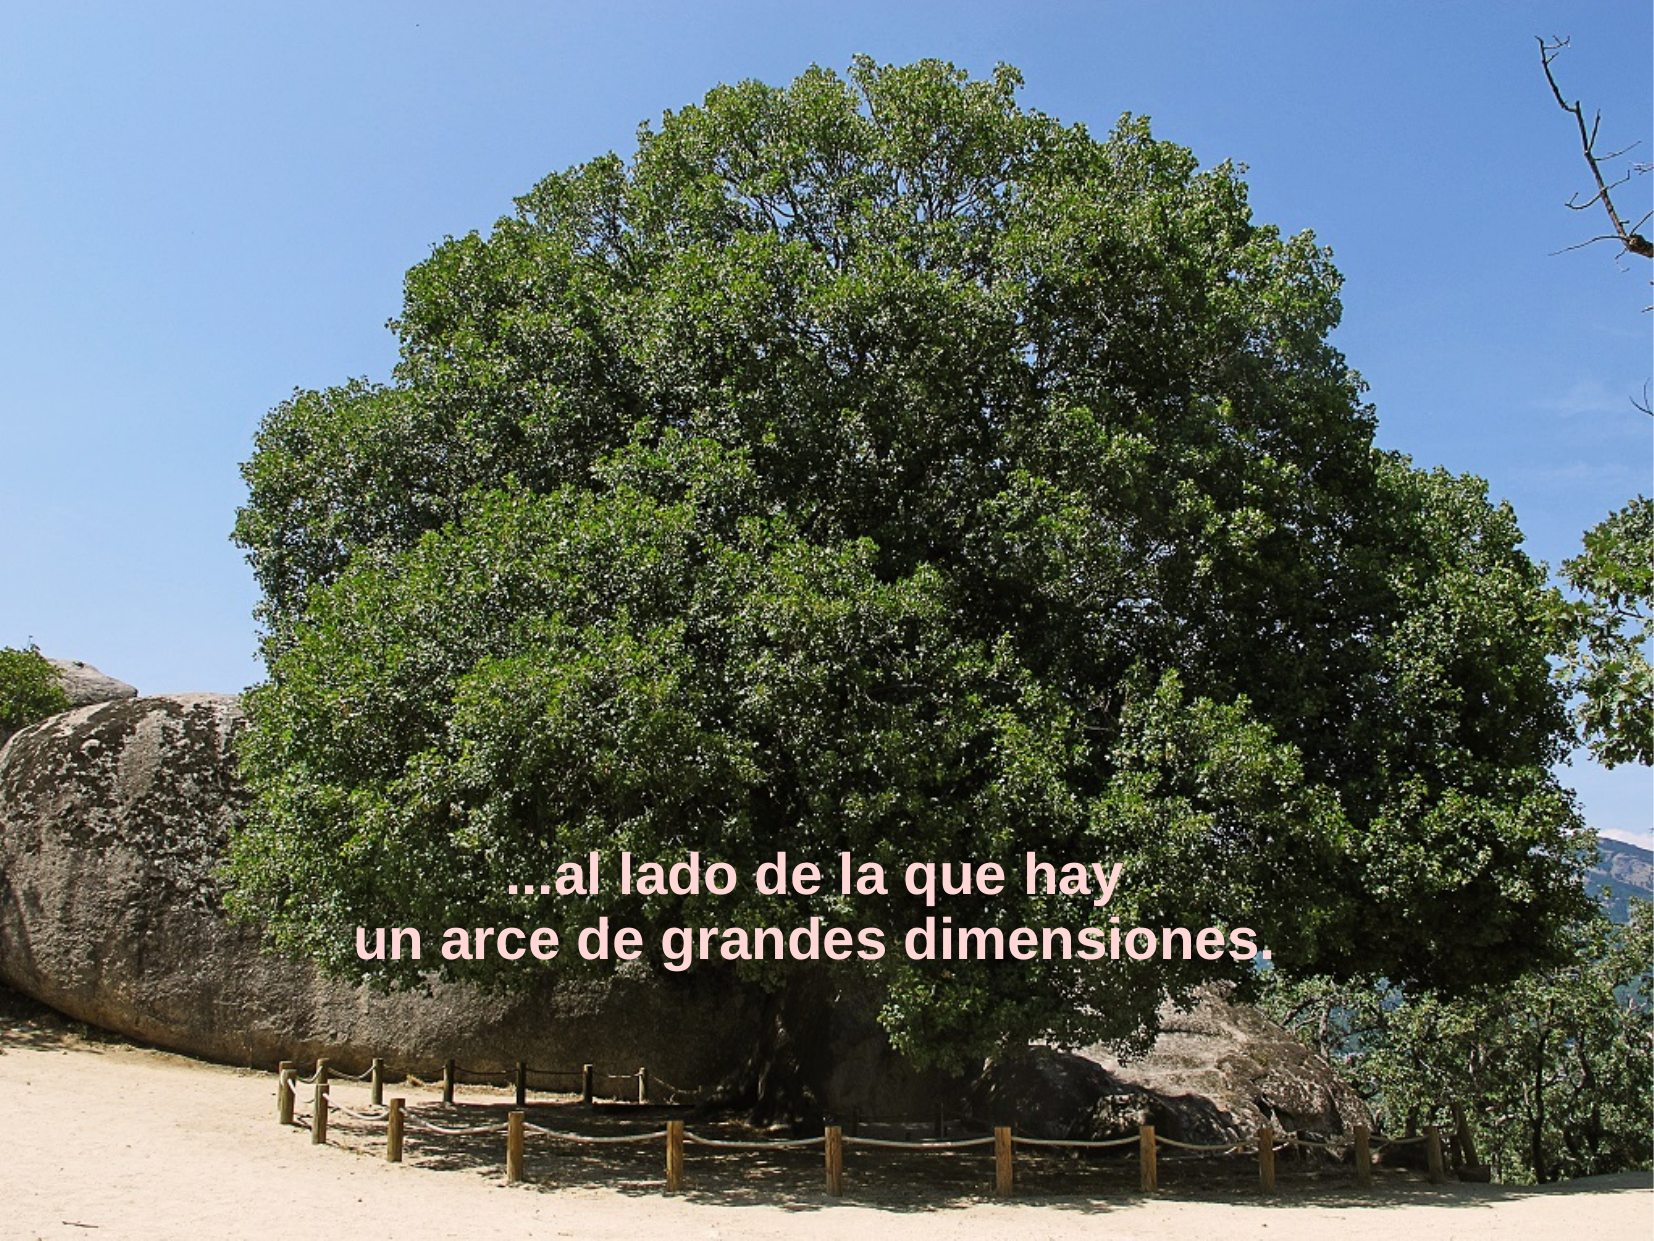

# ...al lado de la que hay un arce de grandes dimensiones.